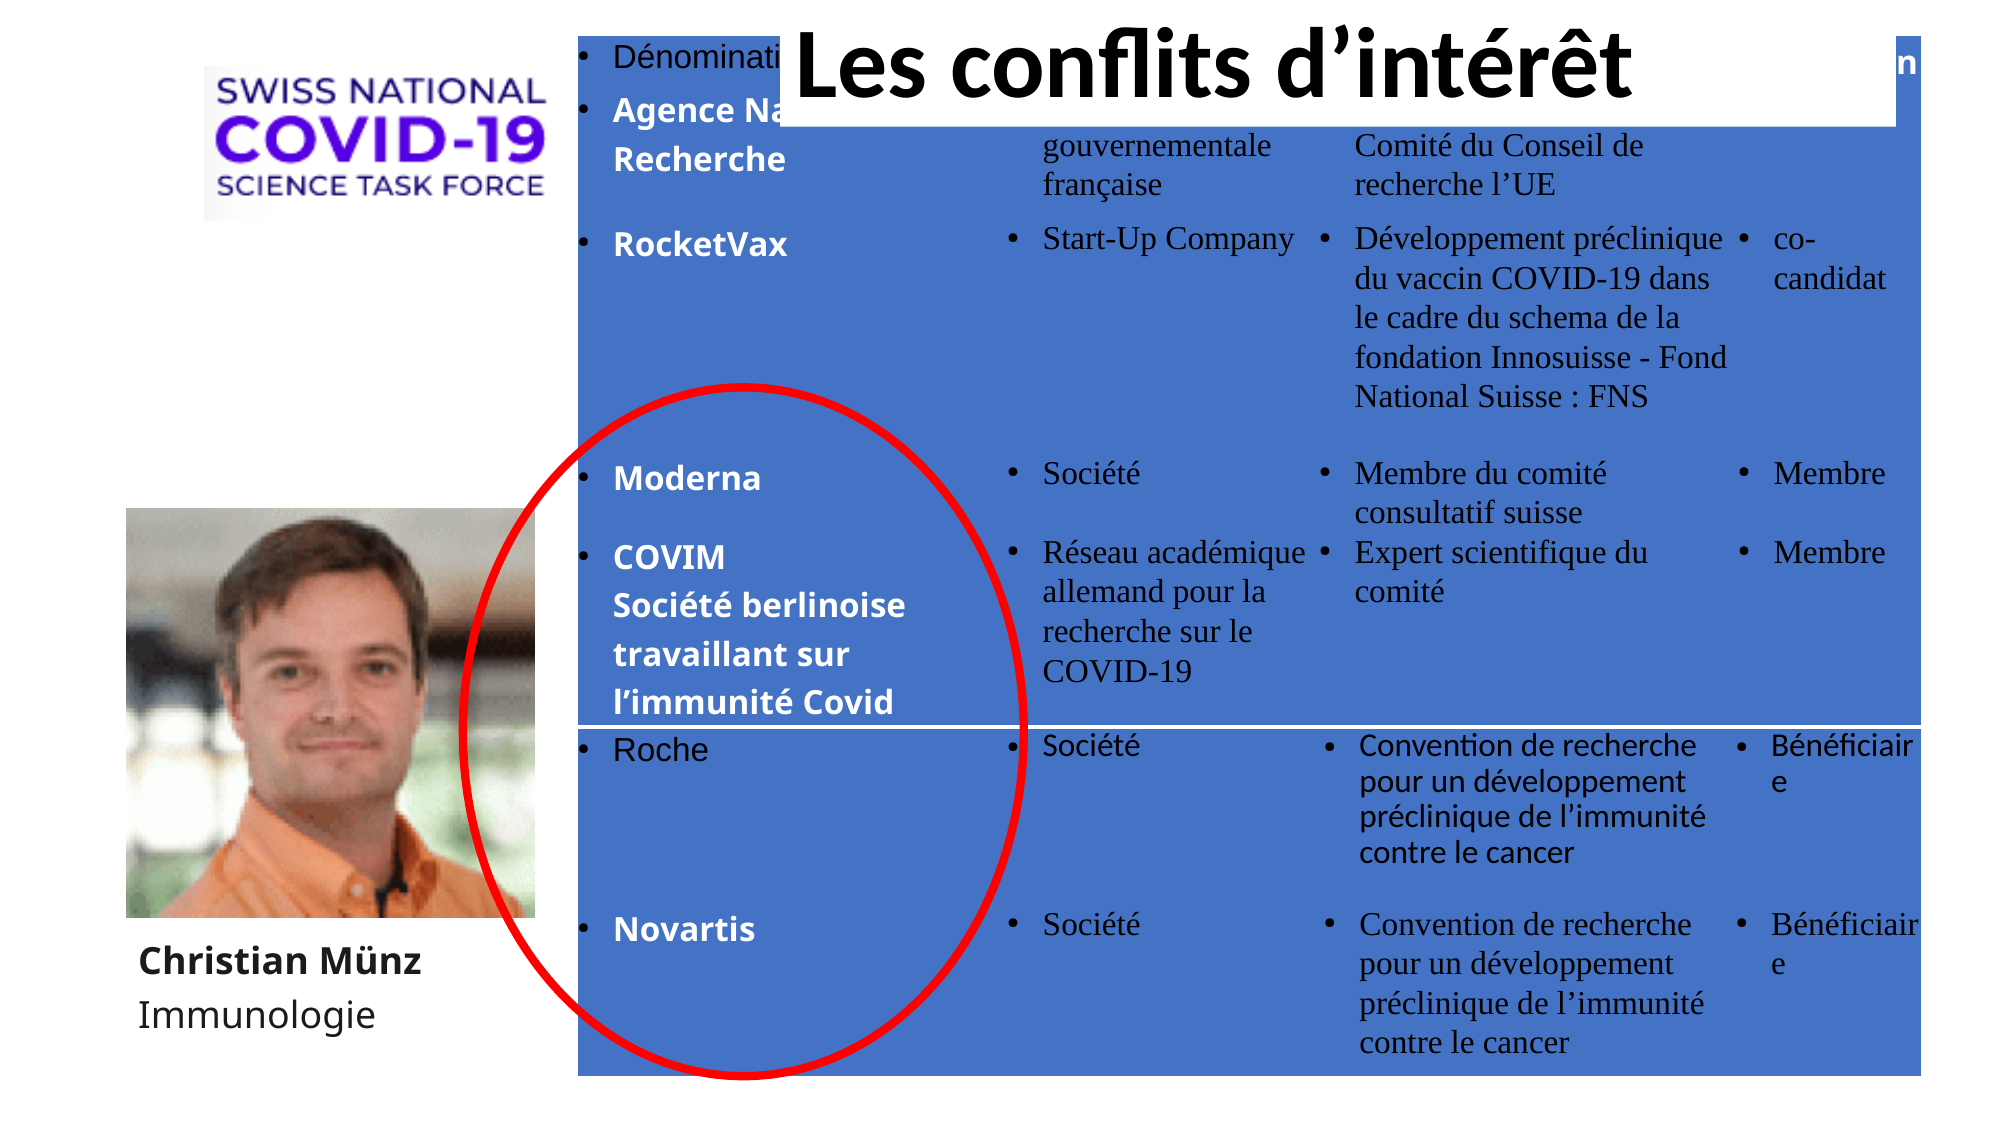

Les conflits d’intérêt
| Dénomination | Forme Juridique | Organe | Fonction |
| --- | --- | --- | --- |
| Agence Nationale de la Recherche | Organisation gouvernementale française | LS6 grant review panel M Comité du Conseil de recherche l’UE | Membre |
| RocketVax | Start-Up Company | Développement préclinique du vaccin COVID-19 dans le cadre du schema de la fondation Innosuisse - Fond National Suisse : FNS | co-candidat |
| Moderna | Société | Membre du comité consultatif suisse | Membre |
| COVIM Société berlinoise travaillant sur l’immunité Covid | Réseau académique allemand pour la recherche sur le COVID-19 | Expert scientifique du comité | Membre |
| Roche | Société | Convention de recherche pour un développement préclinique de l’immunité contre le cancer | Bénéficiaire |
| --- | --- | --- | --- |
| Novartis | Société | Convention de recherche pour un développement préclinique de l’immunité contre le cancer | Bénéficiaire |
Christian Münz
Immunologie